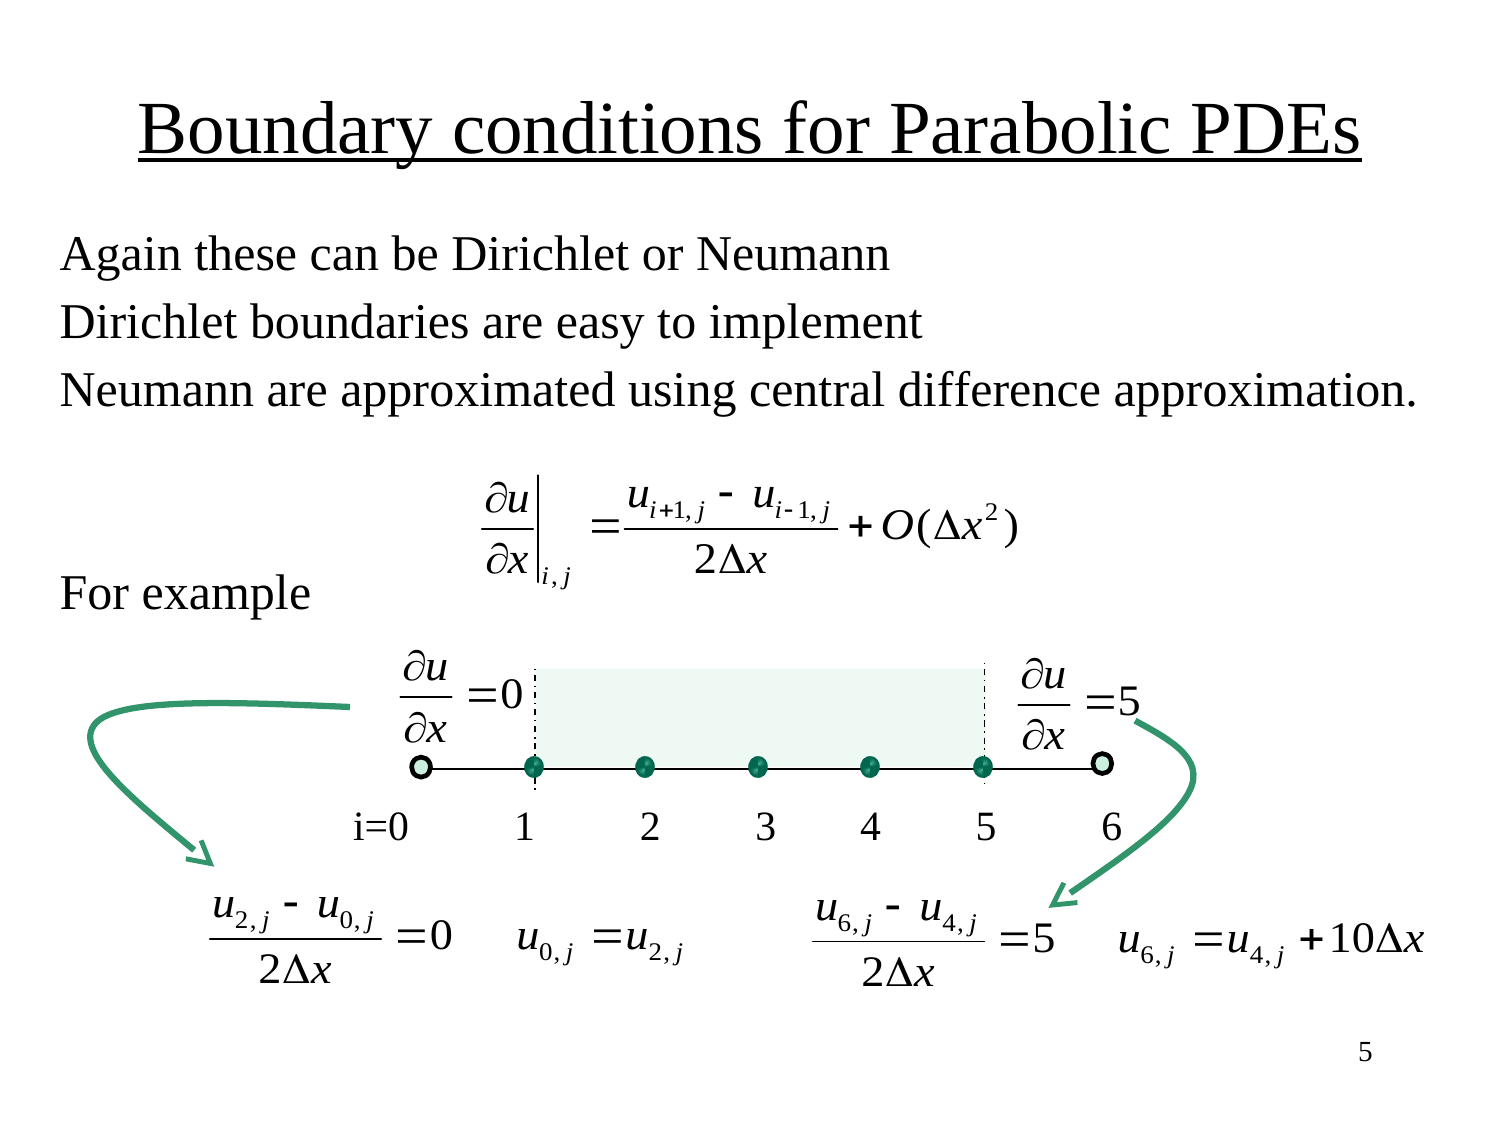

# Boundary conditions for Parabolic PDEs
Again these can be Dirichlet or Neumann
Dirichlet boundaries are easy to implement
Neumann are approximated using central difference approximation.
For example
i=0 1 2 3 4 5 6